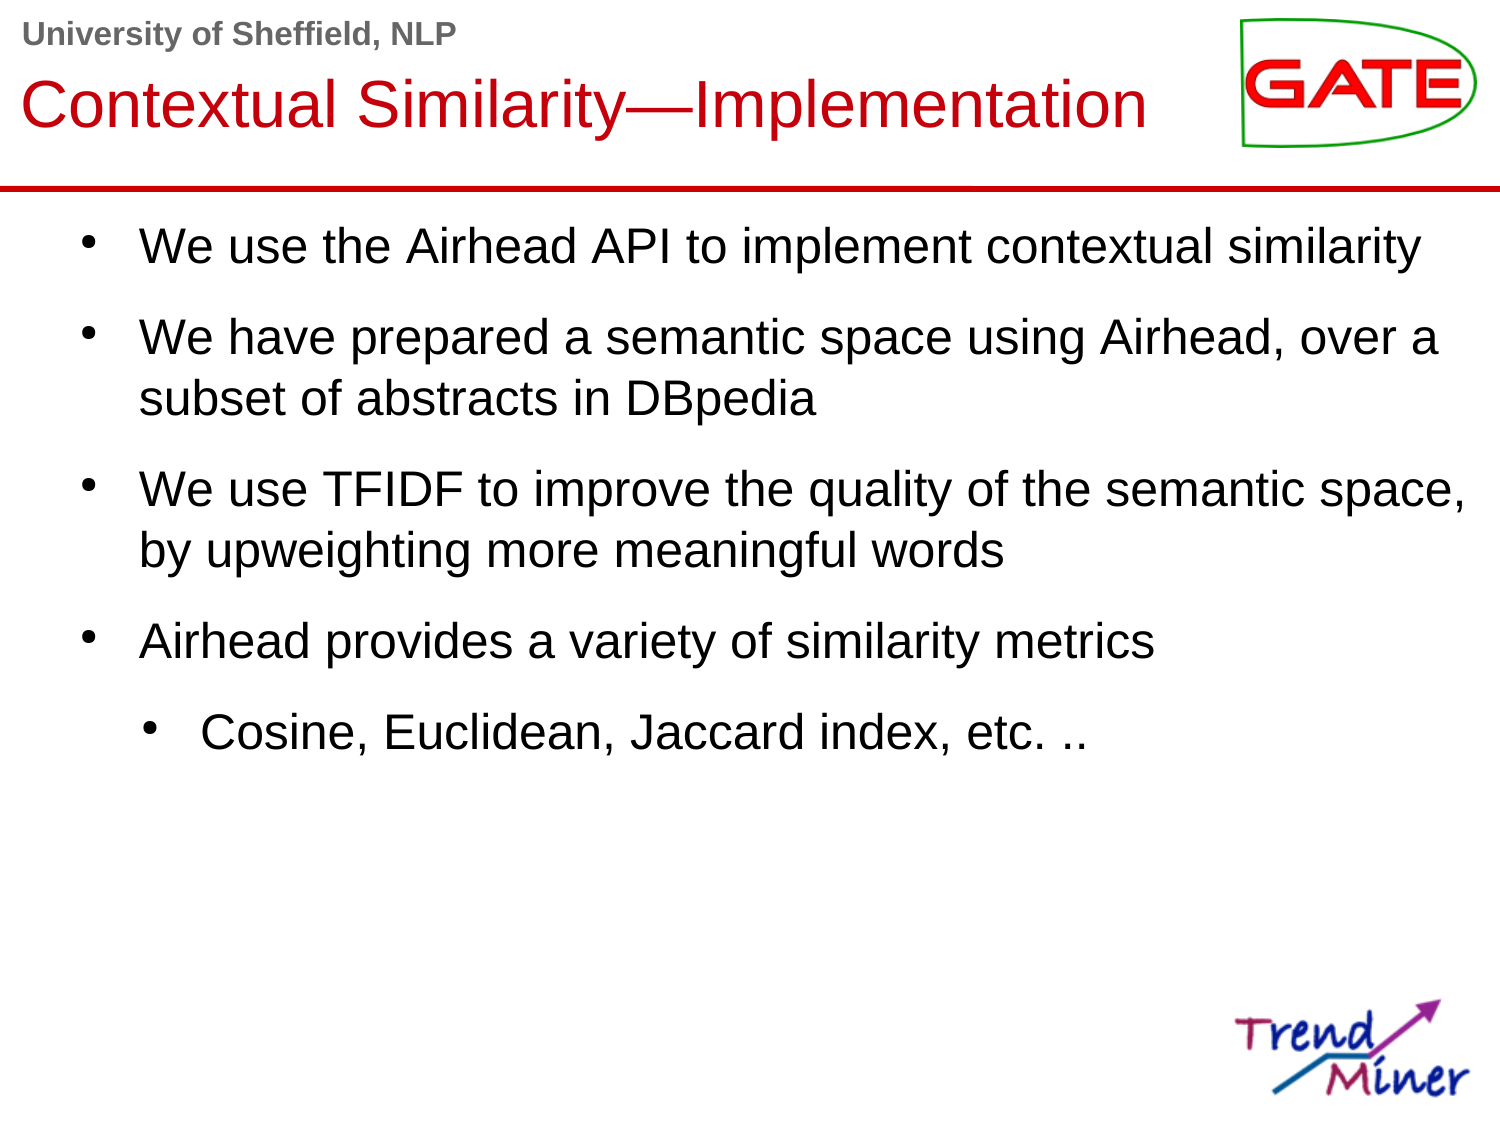

# Contextual Similarity—Implementation
We use the Airhead API to implement contextual similarity
We have prepared a semantic space using Airhead, over a subset of abstracts in DBpedia
We use TFIDF to improve the quality of the semantic space, by upweighting more meaningful words
Airhead provides a variety of similarity metrics
Cosine, Euclidean, Jaccard index, etc. ..